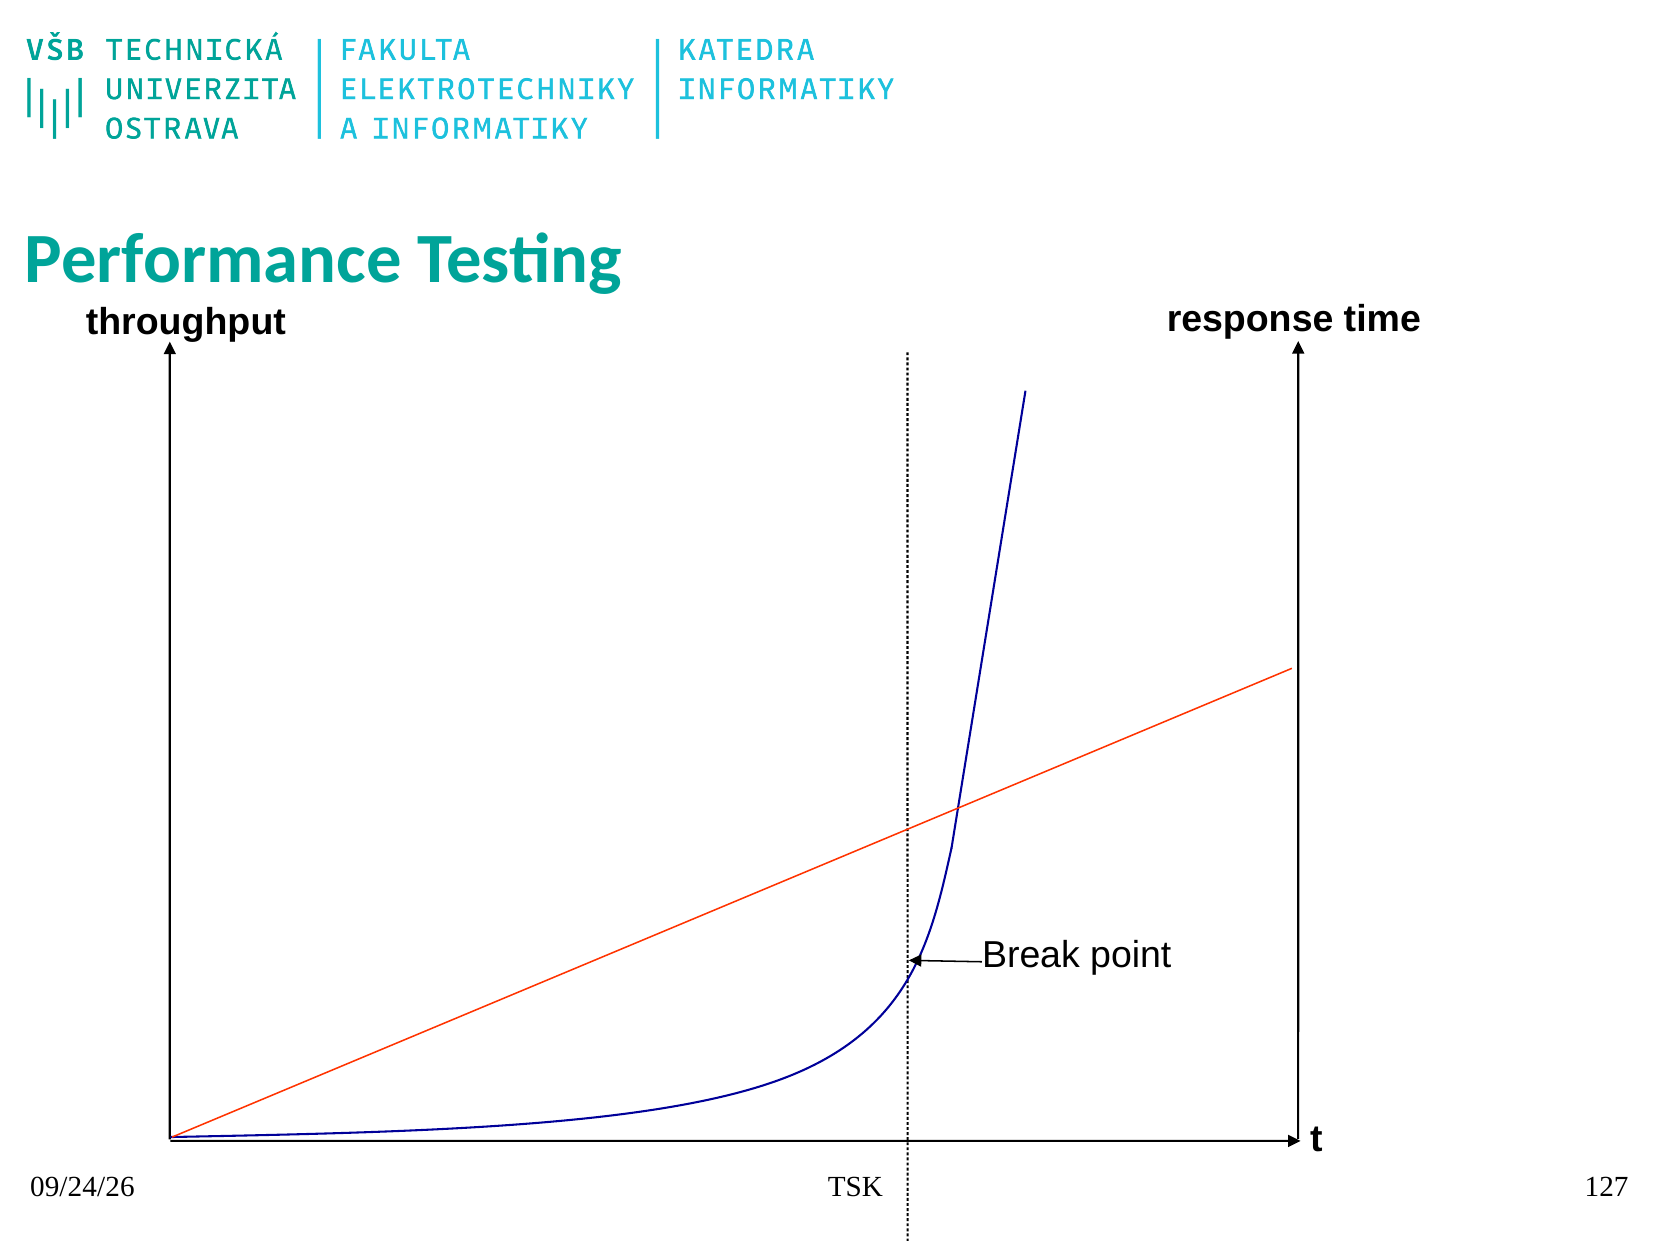

# Performance Testing
response time
throughput
Break point
t
TSK
127